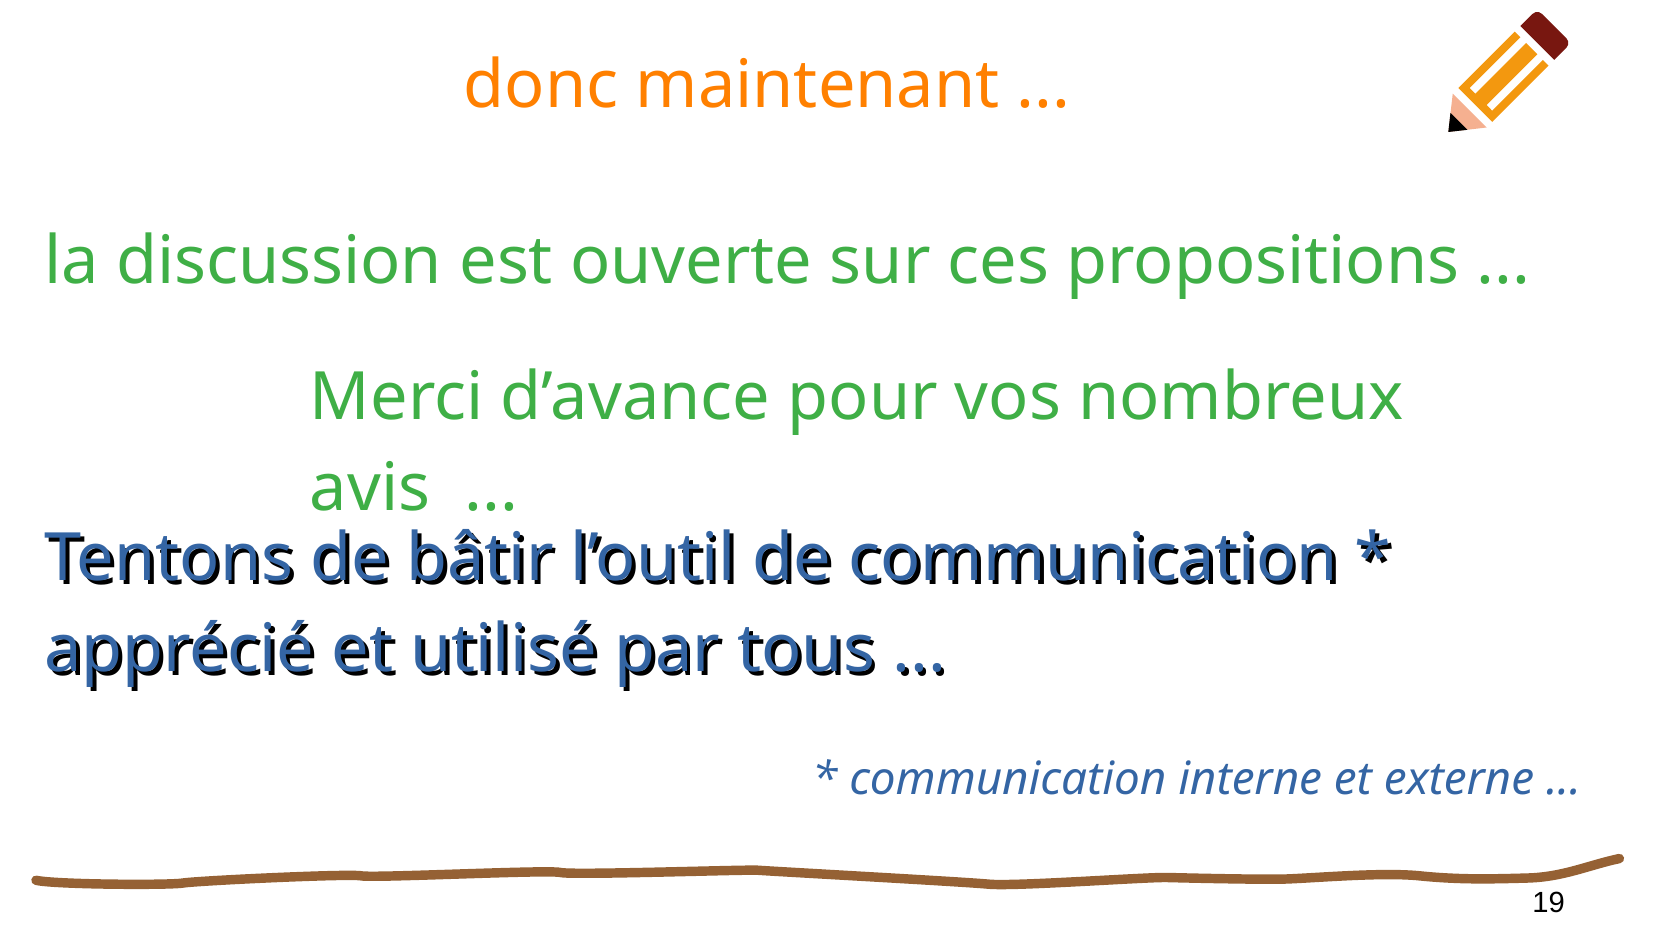

# donc maintenant ...
la discussion est ouverte sur ces propositions ...
Merci d’avance pour vos nombreux avis ...
Tentons de bâtir l’outil de communication * apprécié et utilisé par tous ...
* communication interne et externe ...
19